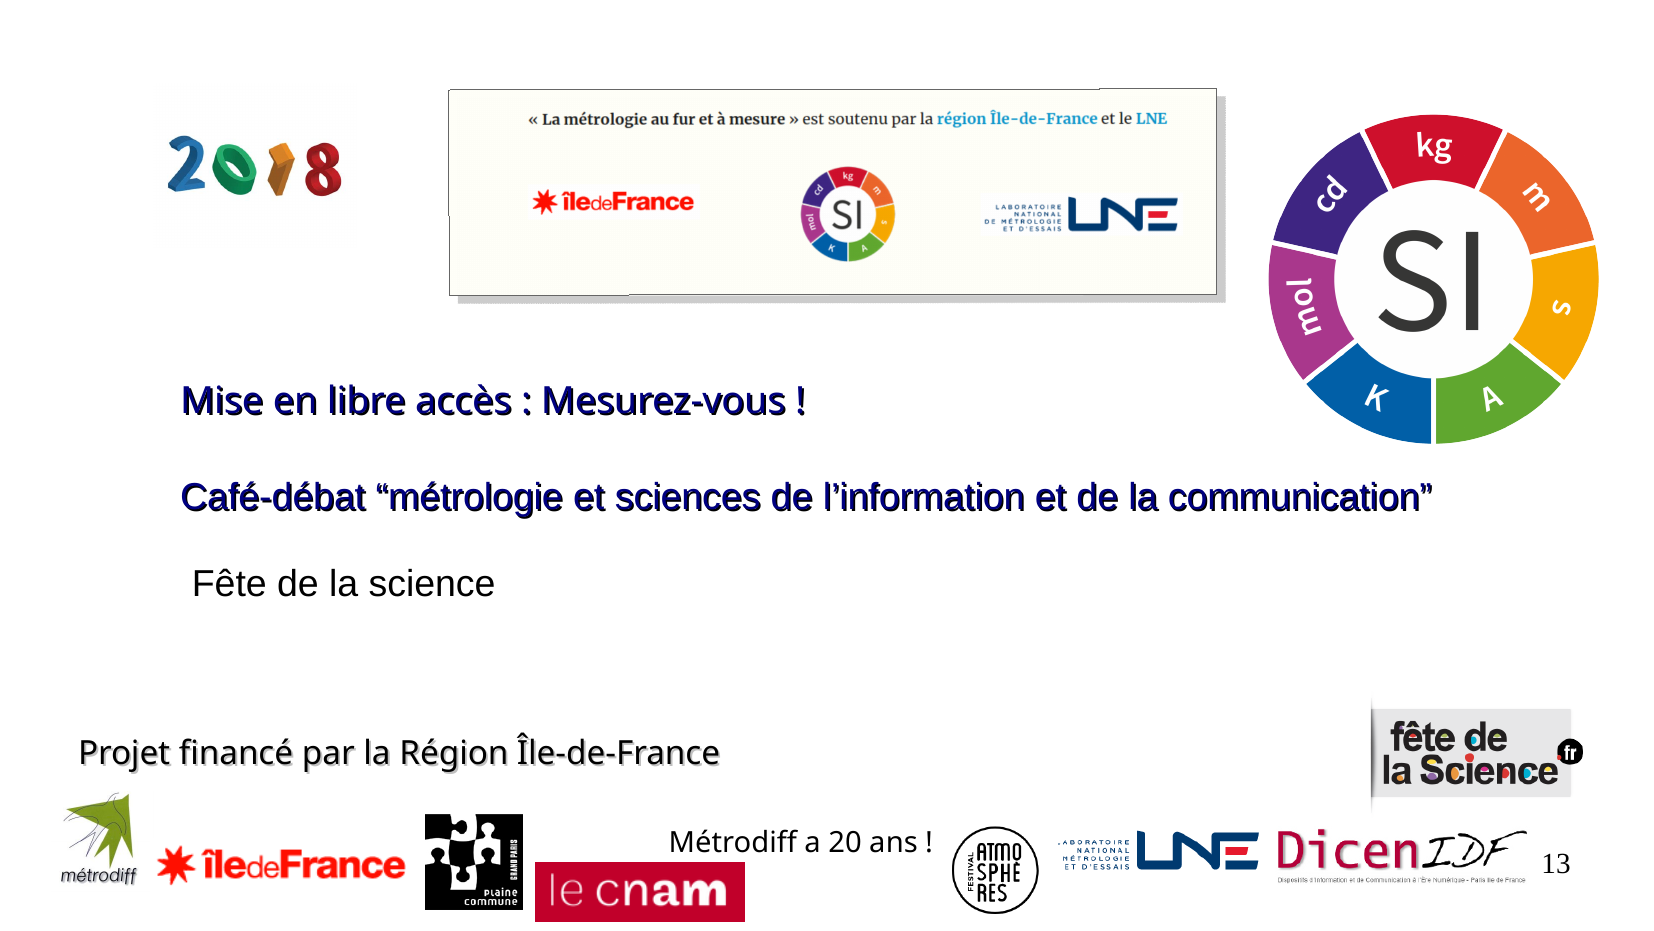

Mise en libre accès : Mesurez-vous !
Café-débat “métrologie et sciences de l’information et de la communication”
Fête de la science
Projet financé par la Région Île-de-France
 Métrodiff a 20 ans !
13